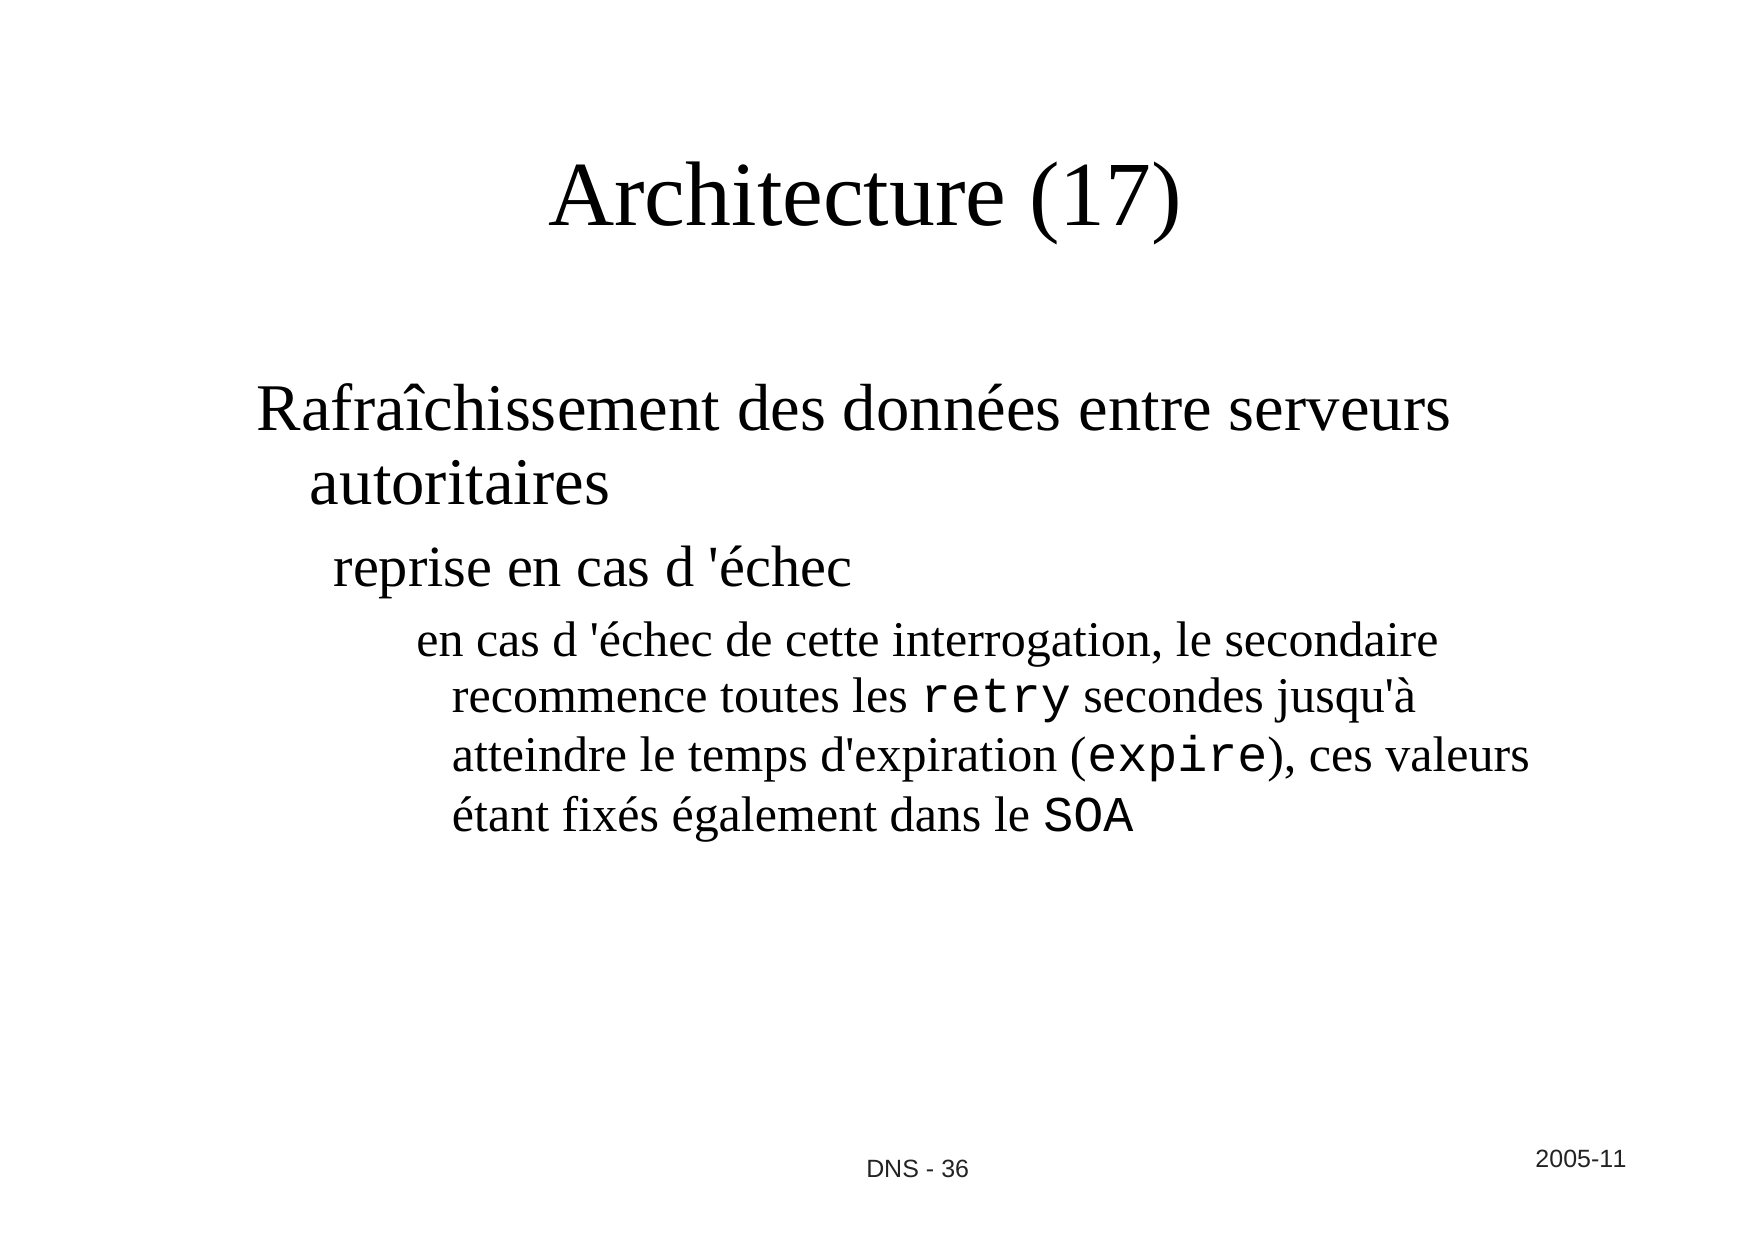

# Architecture (17)
Rafraîchissement des données entre serveurs autoritaires
reprise en cas d 'échec
en cas d 'échec de cette interrogation, le secondaire recommence toutes les retry secondes jusqu'à atteindre le temps d'expiration (expire), ces valeurs étant fixés également dans le SOA